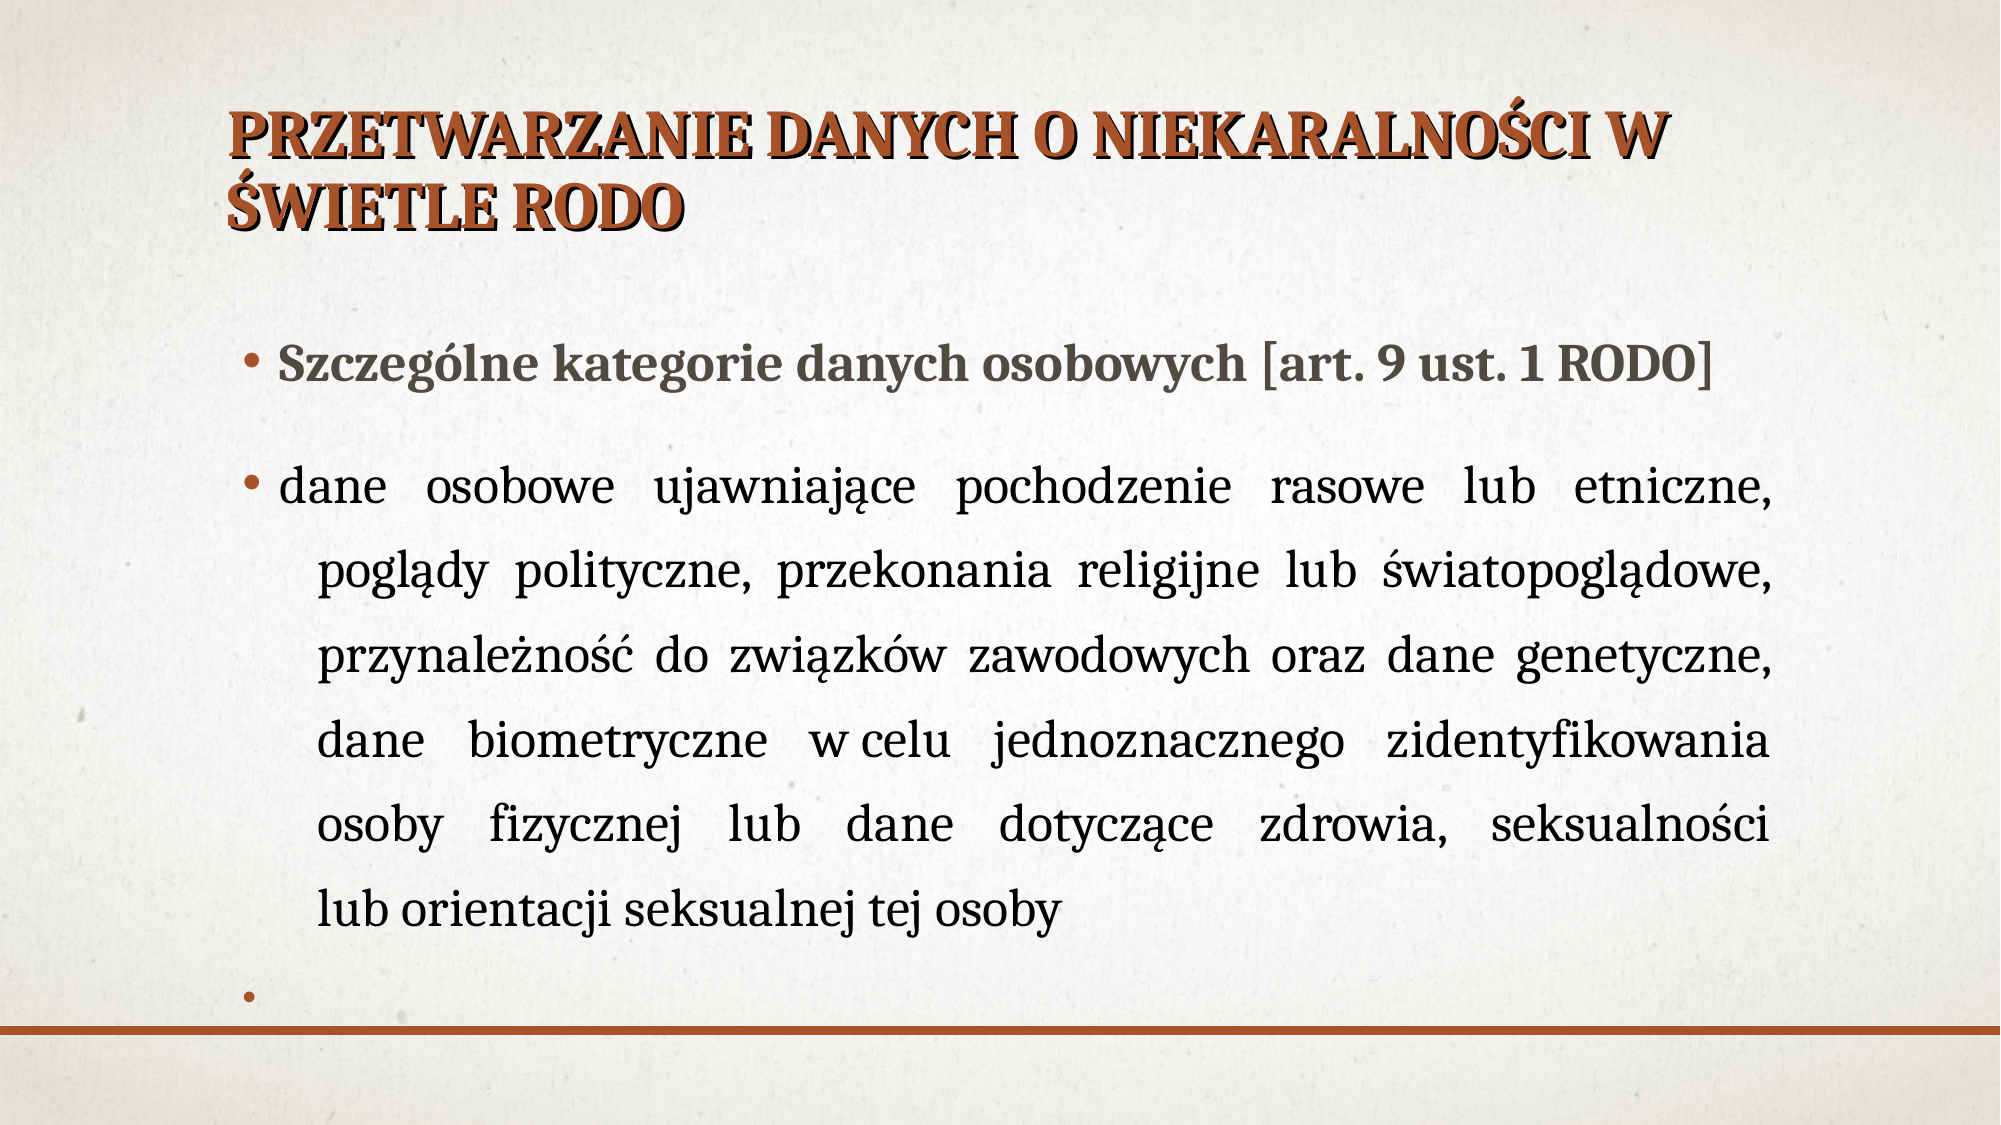

# Przetwarzanie danych o niekaralności w świetle rodo
Szczególne kategorie danych osobowych [art. 9 ust. 1 RODO]
dane osobowe ujawniające pochodzenie rasowe lub etniczne, poglądy polityczne, przekonania religijne lub światopoglądowe, przynależność do związków zawodowych oraz dane genetyczne, dane biometryczne w celu jednoznacznego zidentyfikowania osoby fizycznej lub dane dotyczące zdrowia, seksualności lub orientacji seksualnej tej osoby